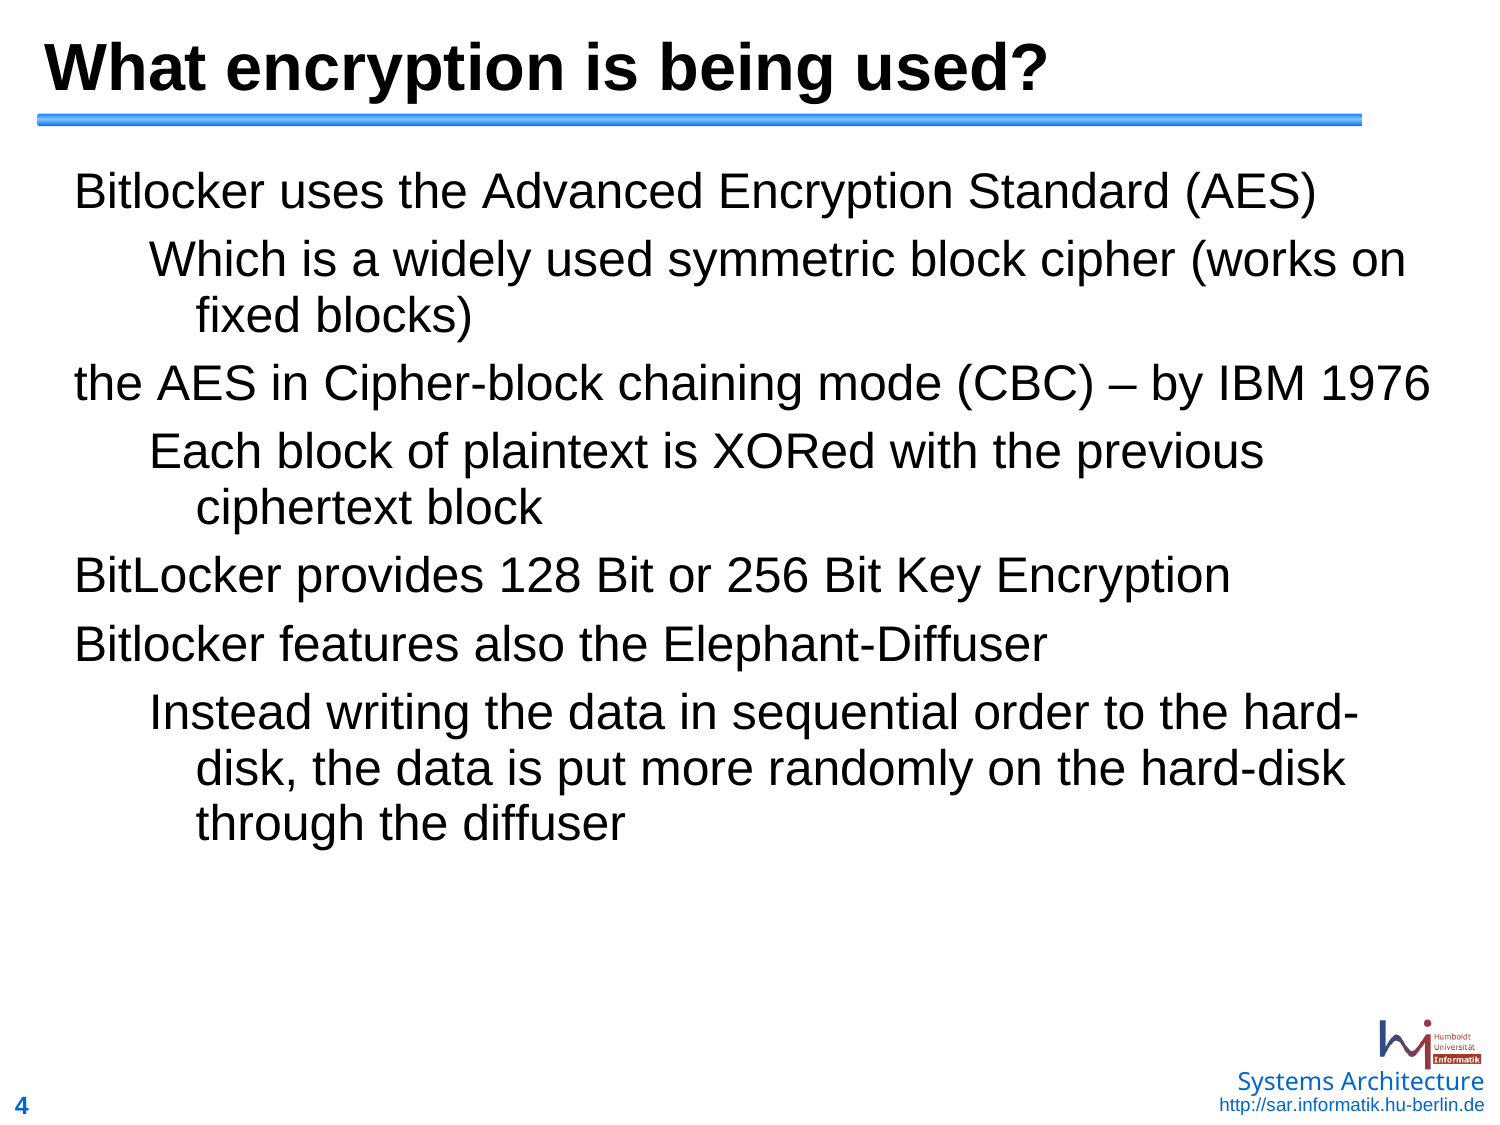

# What encryption is being used?
Bitlocker uses the Advanced Encryption Standard (AES)
Which is a widely used symmetric block cipher (works on fixed blocks)
the AES in Cipher-block chaining mode (CBC) – by IBM 1976
Each block of plaintext is XORed with the previous ciphertext block
BitLocker provides 128 Bit or 256 Bit Key Encryption
Bitlocker features also the Elephant-Diffuser
Instead writing the data in sequential order to the hard-disk, the data is put more randomly on the hard-disk through the diffuser